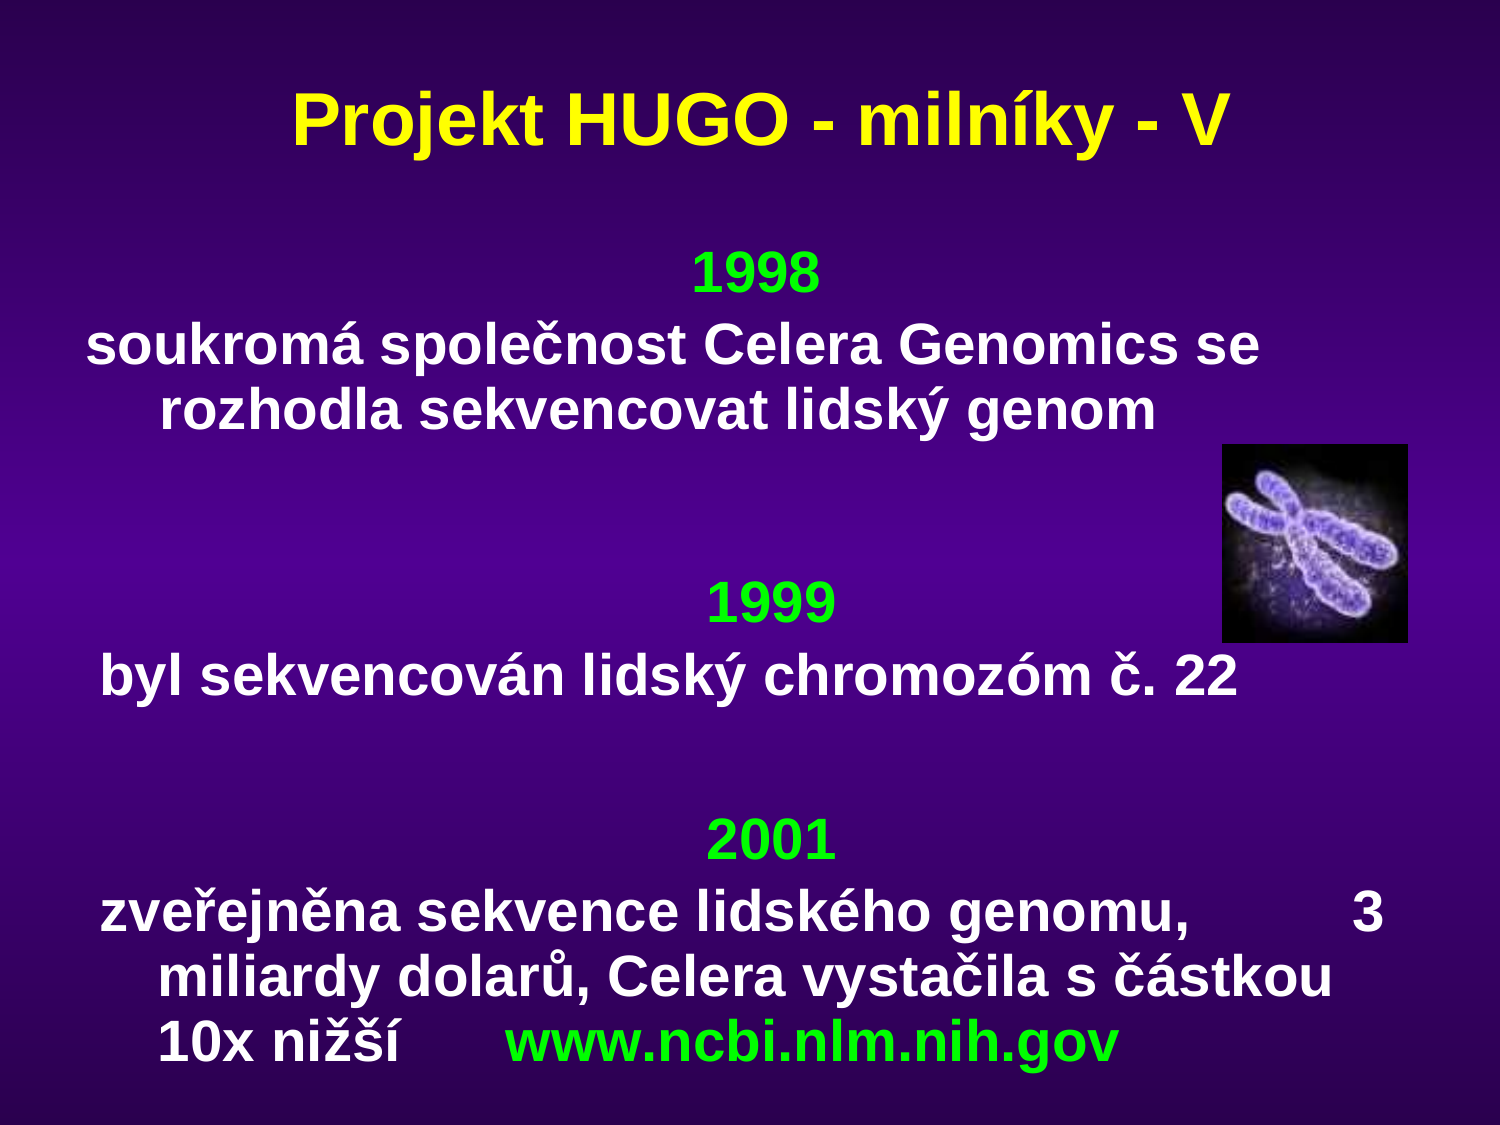

# Projekt HUGO - milníky - V
1998
soukromá společnost Celera Genomics se rozhodla sekvencovat lidský genom
1999
byl sekvencován lidský chromozóm č. 22
2001
zveřejněna sekvence lidského genomu, 3 miliardy dolarů, Celera vystačila s částkou 10x nižší	www.ncbi.nlm.nih.gov